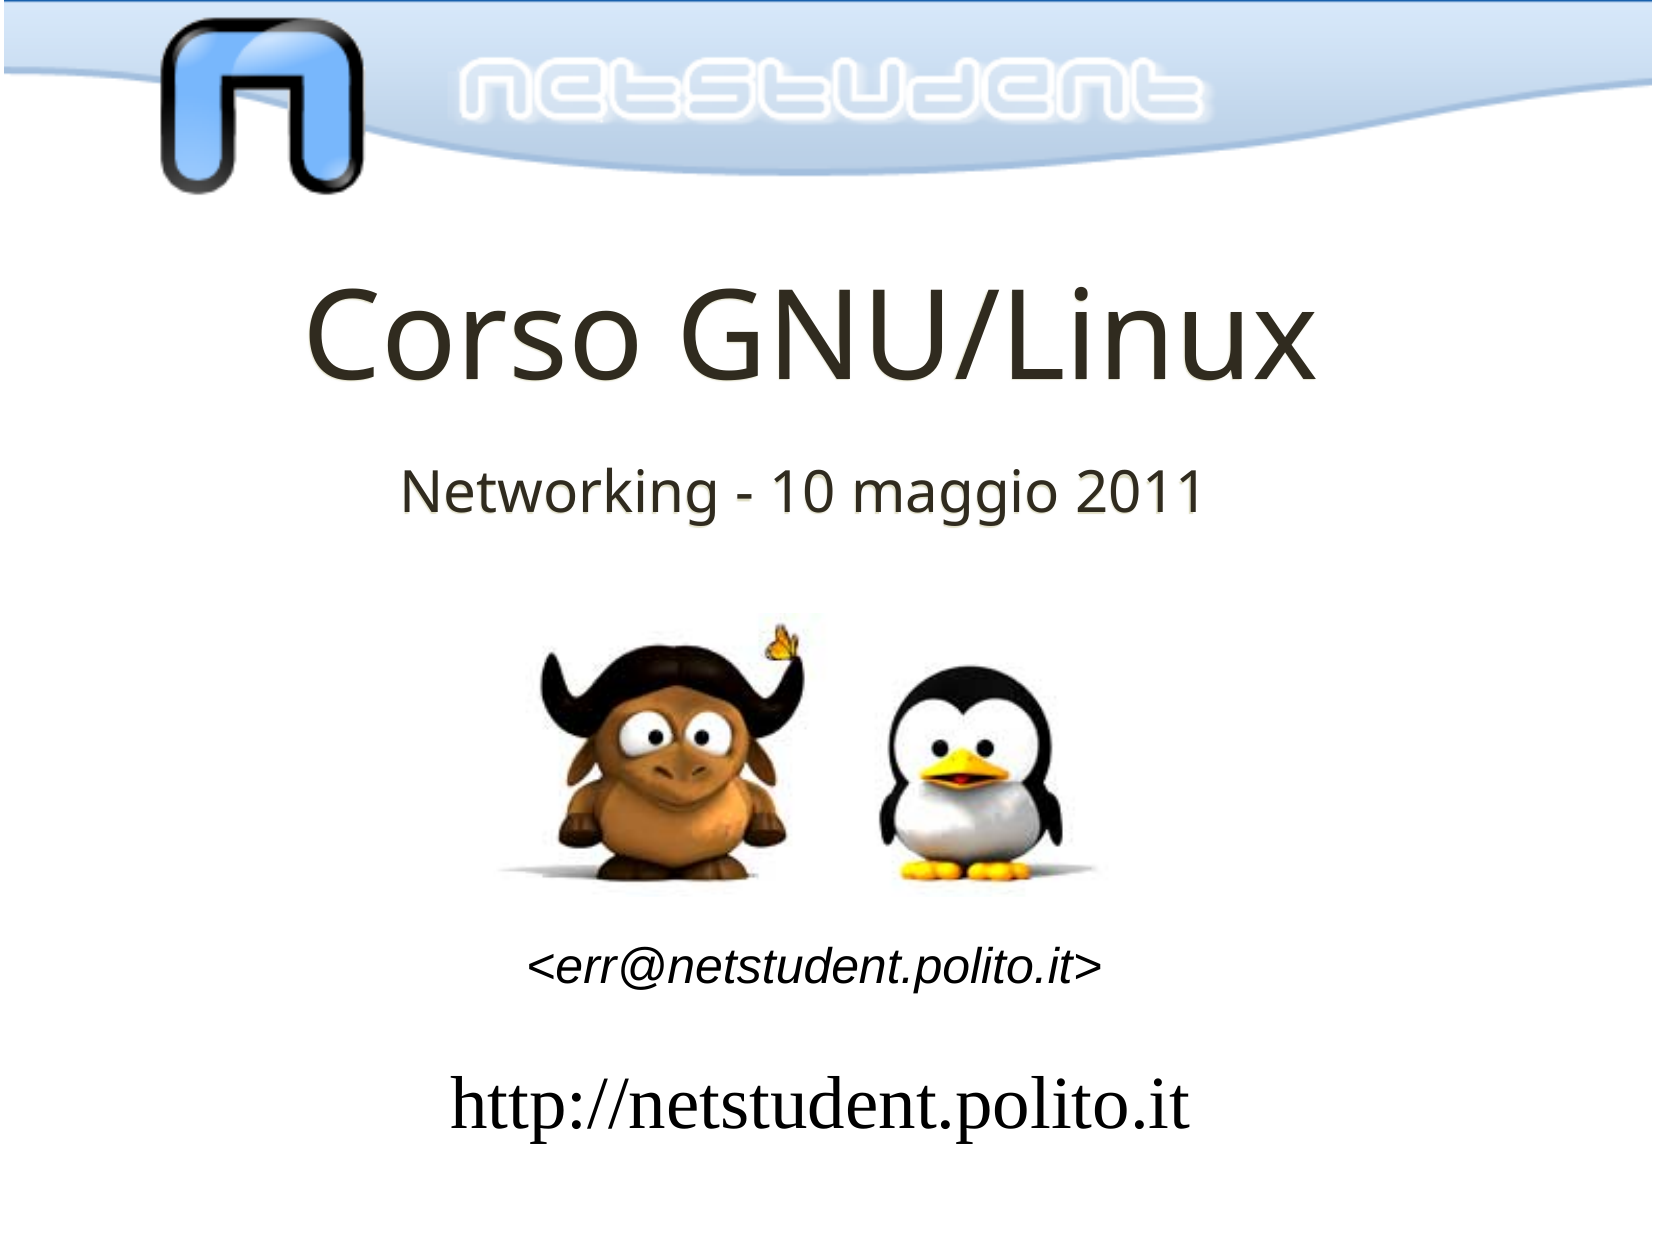

Corso GNU/Linux
# Networking - 10 maggio 2011
<err@netstudent.polito.it>
http://netstudent.polito.it